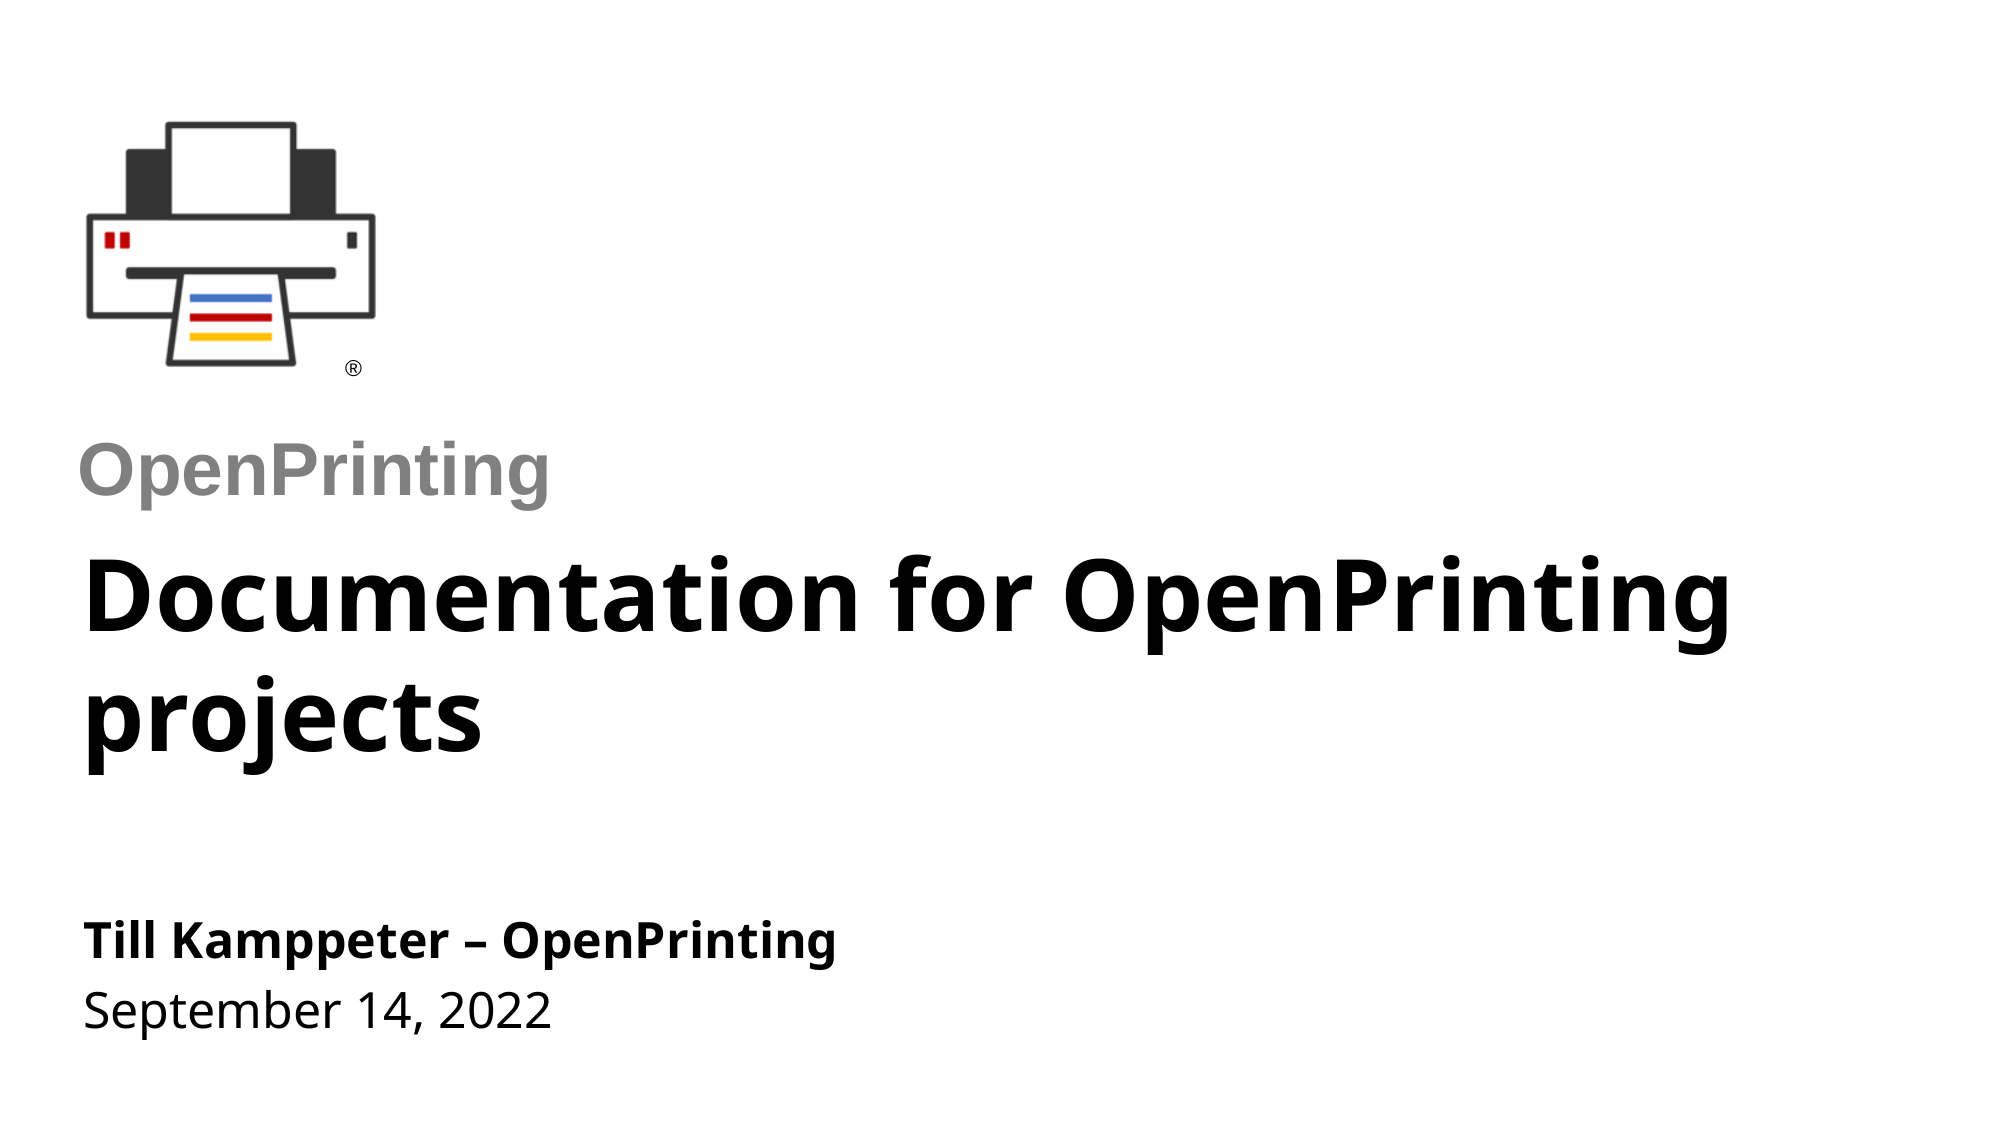

# Documentation for OpenPrinting projects
Till Kamppeter – OpenPrinting
September 14, 2022